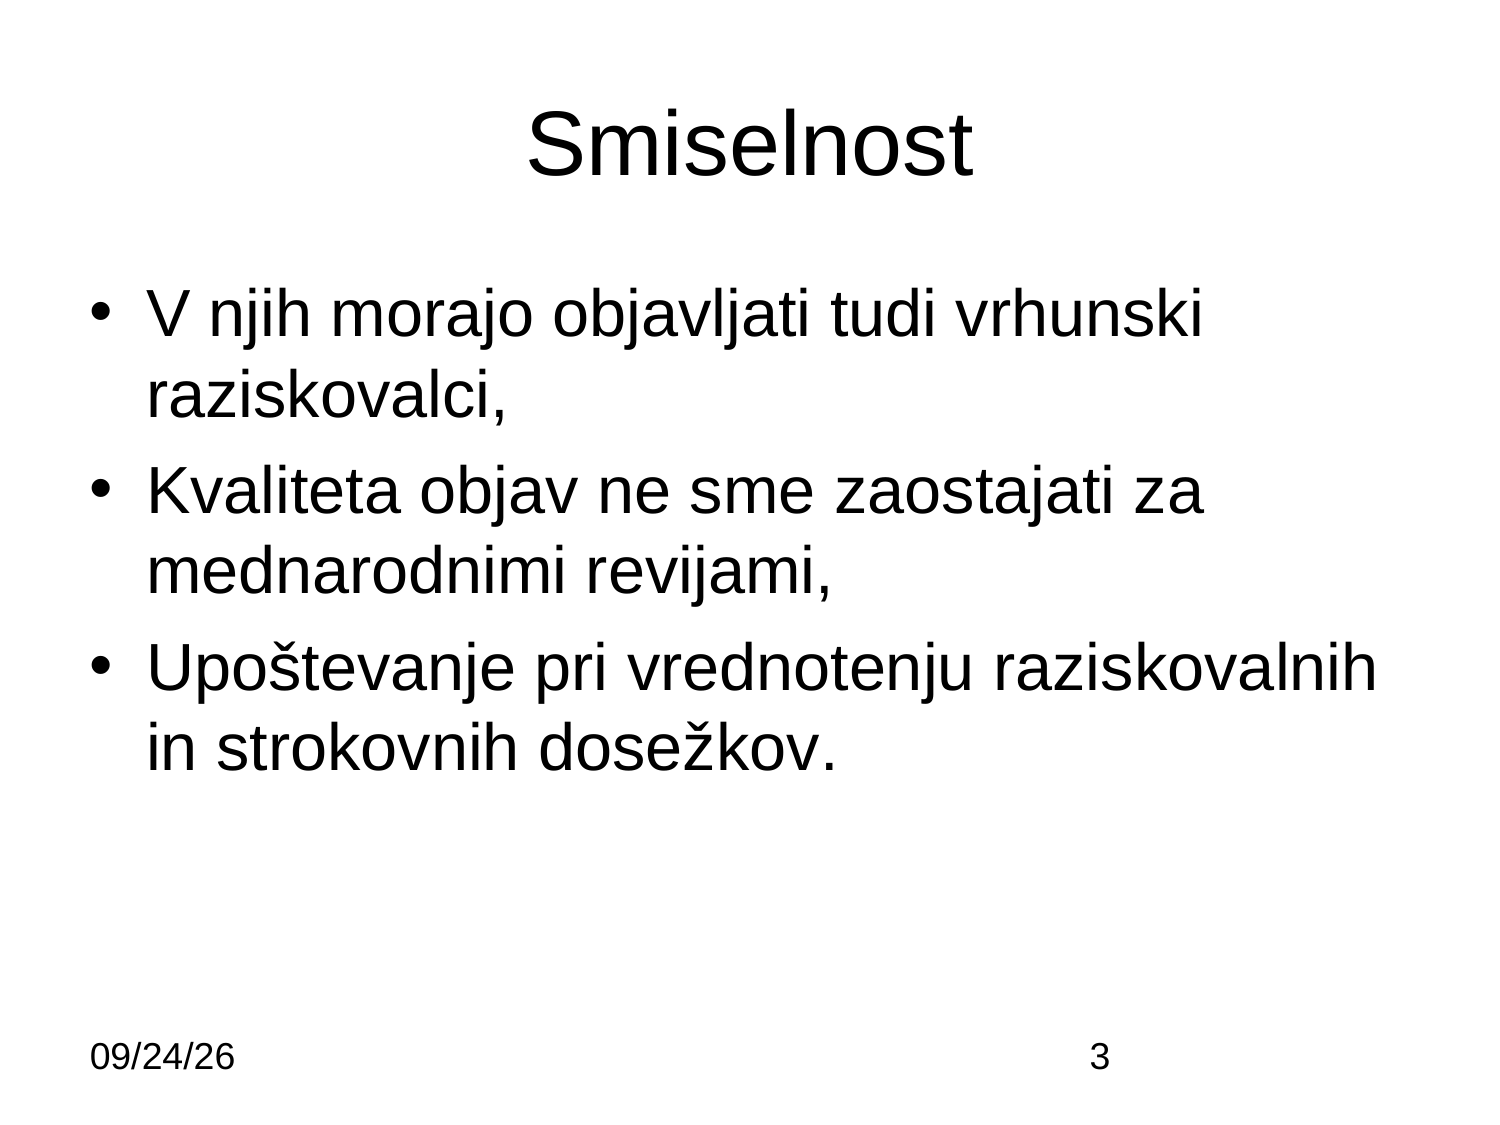

# Smiselnost
V njih morajo objavljati tudi vrhunski raziskovalci,
Kvaliteta objav ne sme zaostajati za mednarodnimi revijami,
Upoštevanje pri vrednotenju raziskovalnih in strokovnih dosežkov.
3